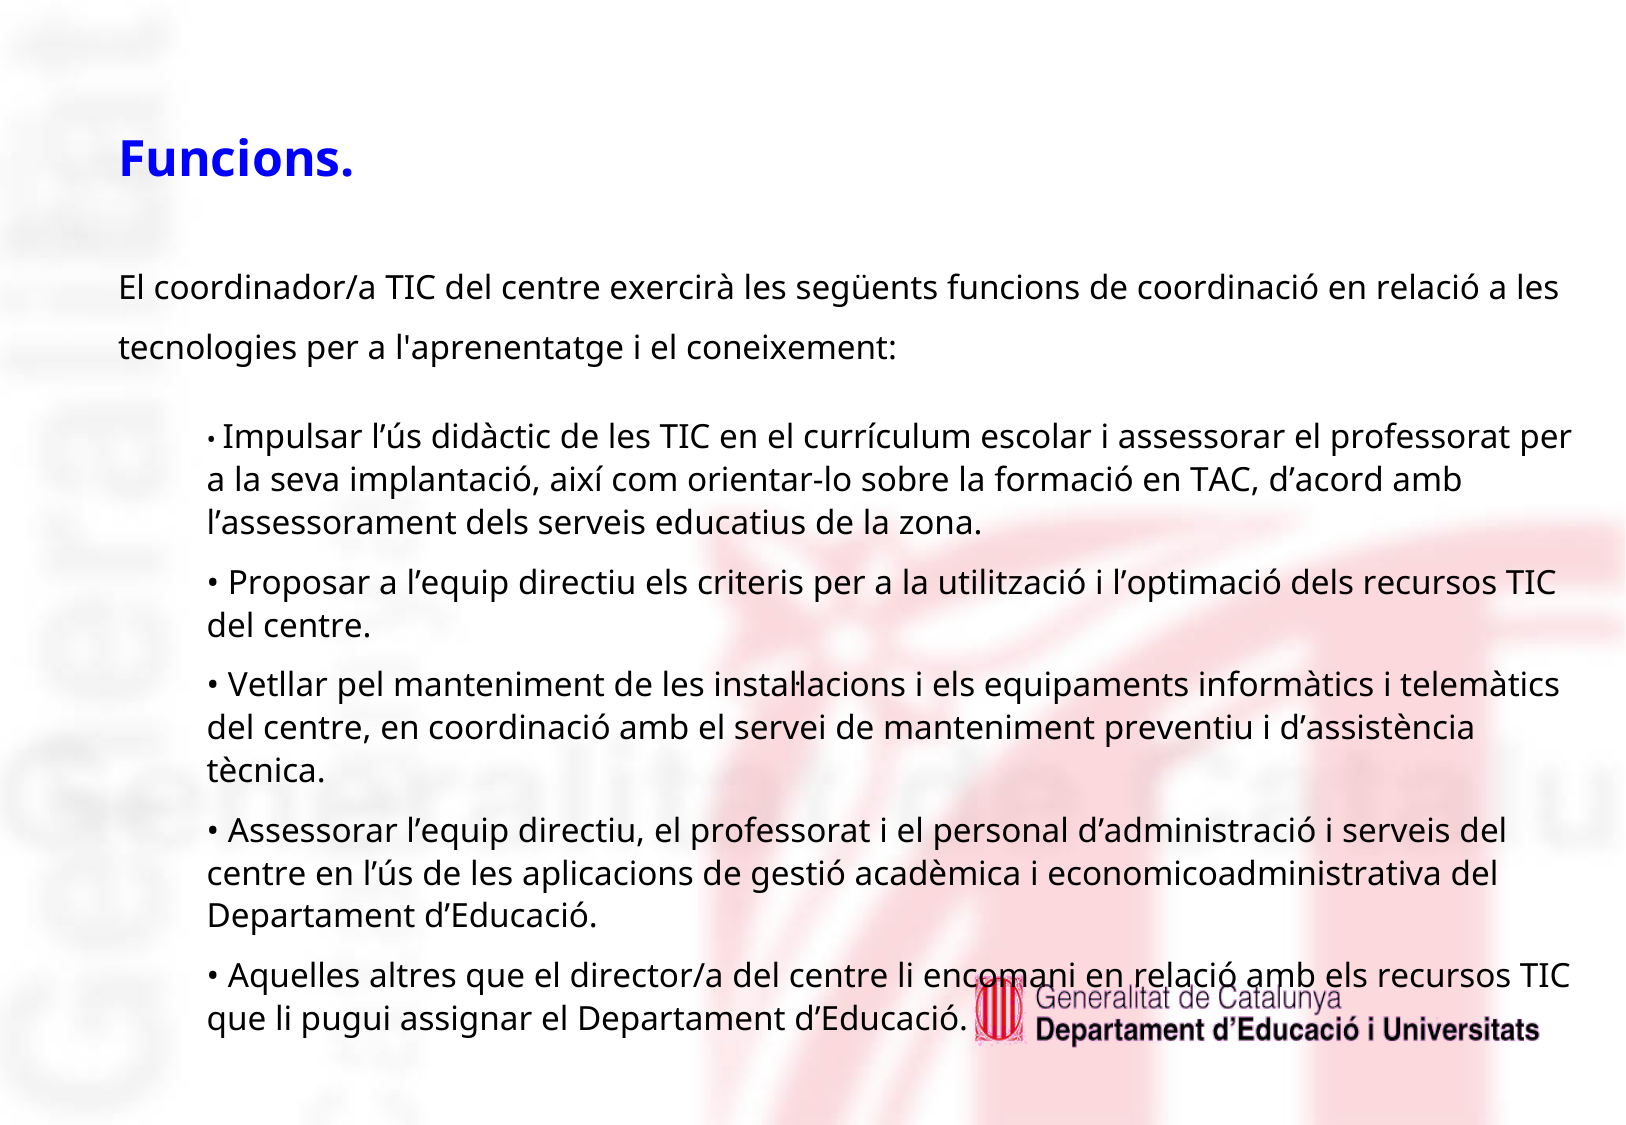

# Funcions.
El coordinador/a TIC del centre exercirà les següents funcions de coordinació en relació a les
tecnologies per a l'aprenentatge i el coneixement:
• Impulsar l’ús didàctic de les TIC en el currículum escolar i assessorar el professorat per a la seva implantació, així com orientar-lo sobre la formació en TAC, d’acord amb l’assessorament dels serveis educatius de la zona.
• Proposar a l’equip directiu els criteris per a la utilització i l’optimació dels recursos TIC del centre.
• Vetllar pel manteniment de les instal·lacions i els equipaments informàtics i telemàtics del centre, en coordinació amb el servei de manteniment preventiu i d’assistència tècnica.
• Assessorar l’equip directiu, el professorat i el personal d’administració i serveis del centre en l’ús de les aplicacions de gestió acadèmica i economicoadministrativa del Departament d’Educació.
• Aquelles altres que el director/a del centre li encomani en relació amb els recursos TIC que li pugui assignar el Departament d’Educació.